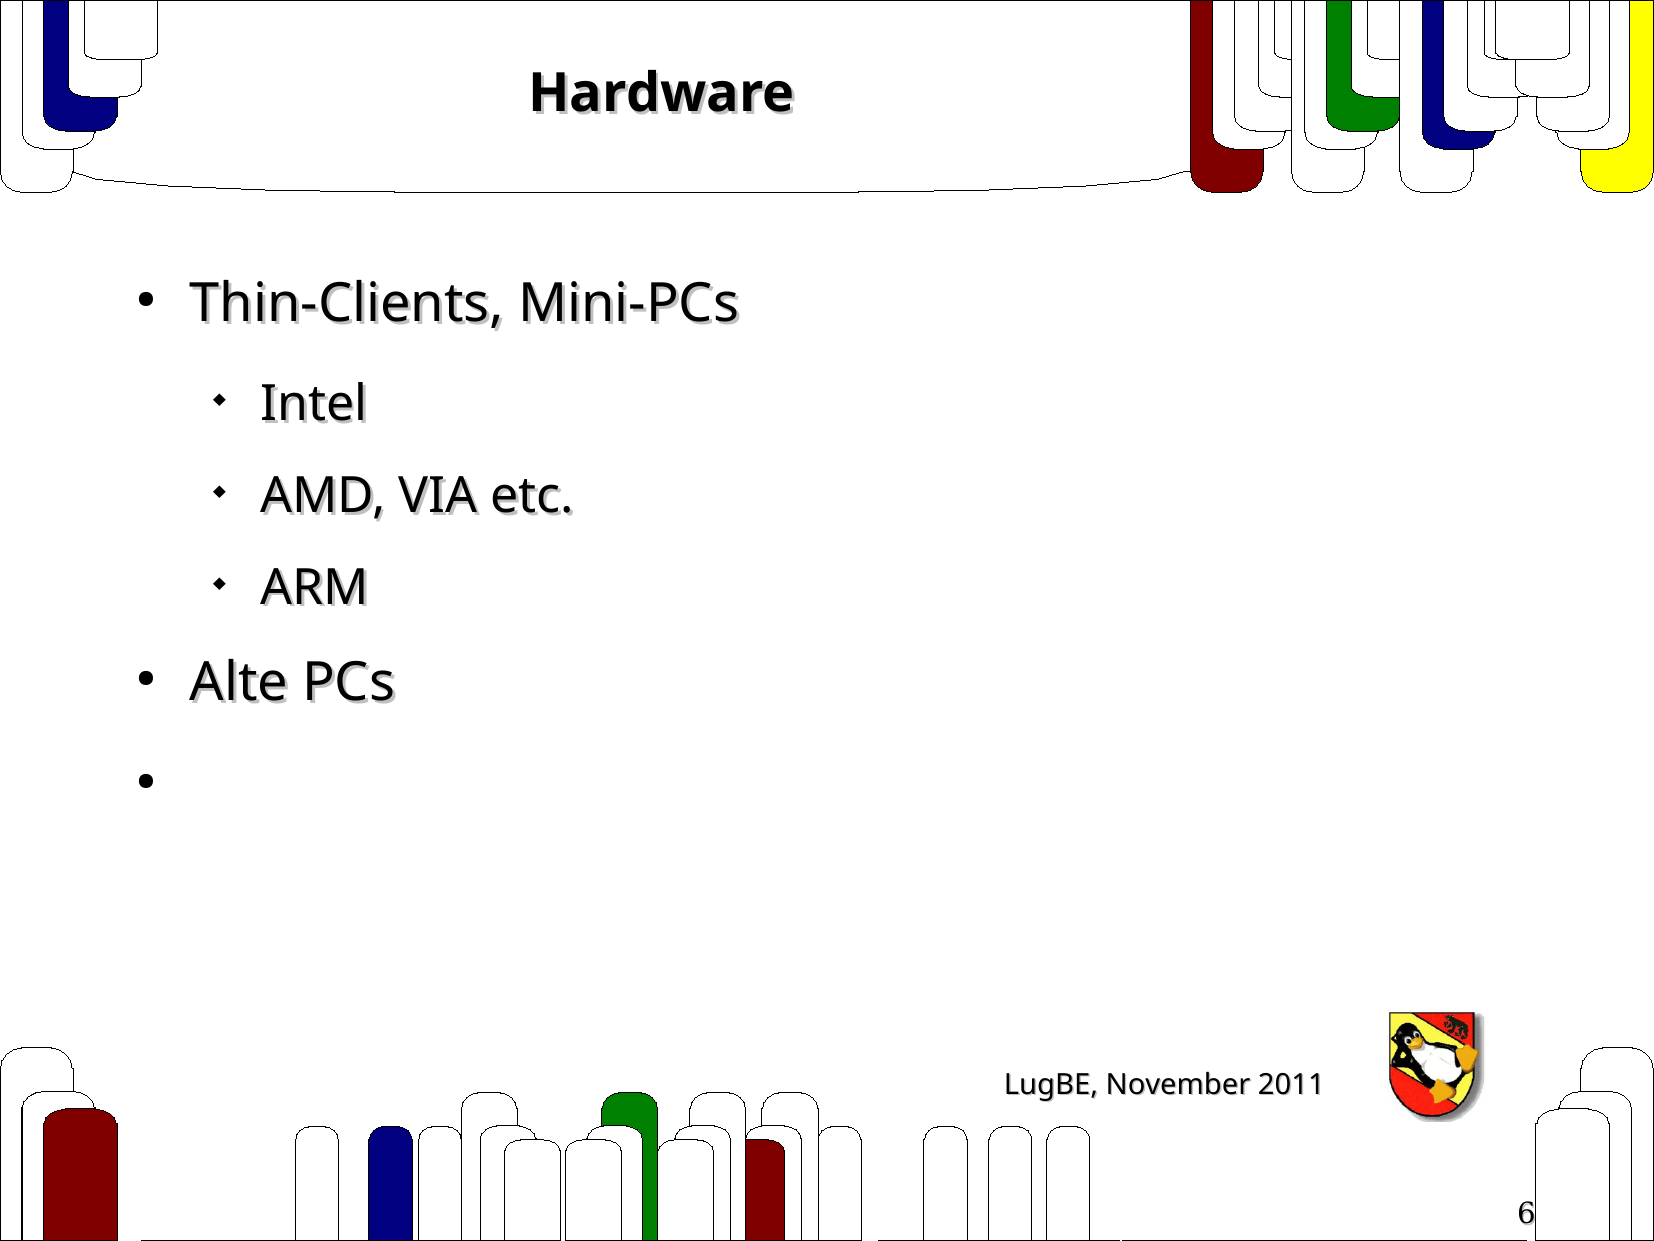

# Hardware
Thin-Clients, Mini-PCs
Intel
AMD, VIA etc.
ARM
Alte PCs